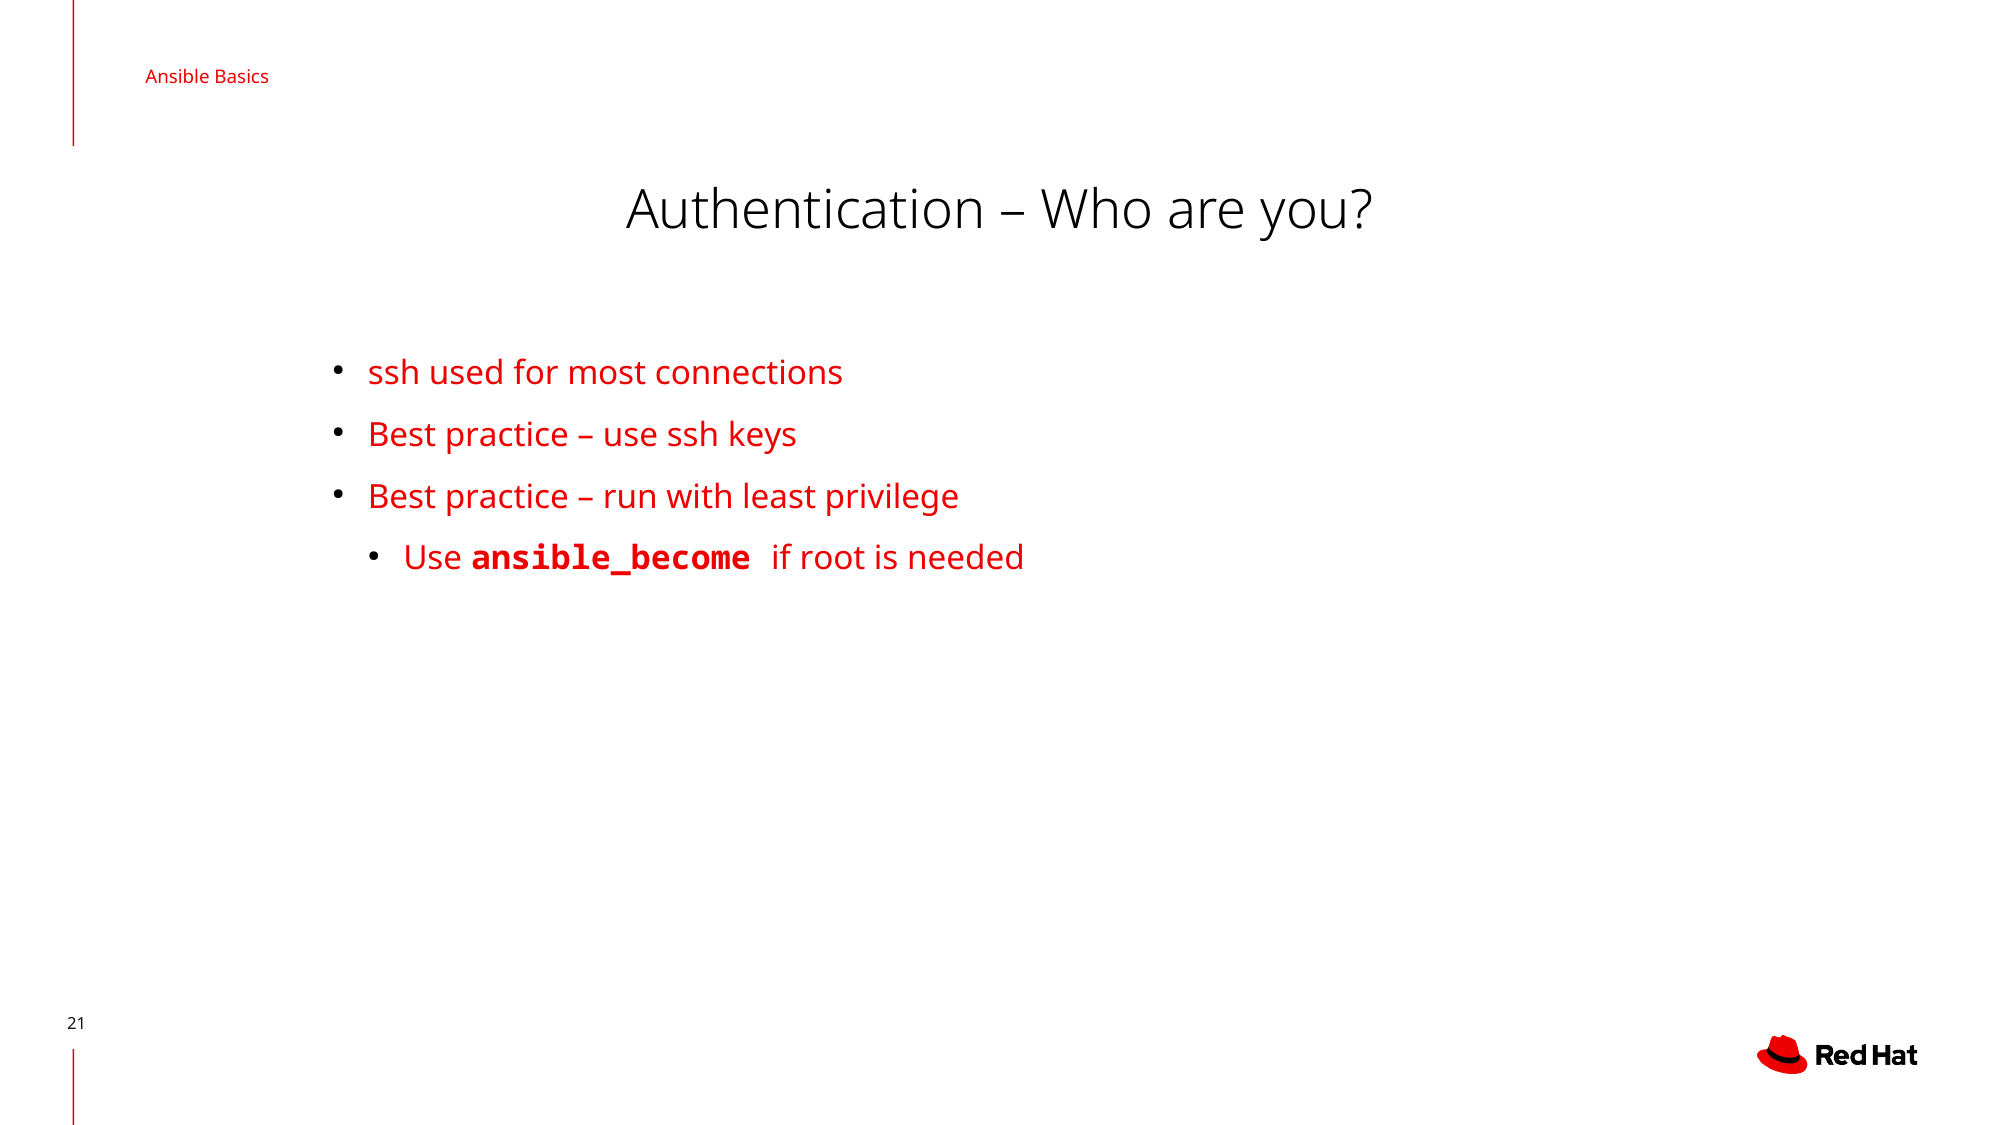

Ansible Basics
# Authentication – Who are you?
ssh used for most connections
Best practice – use ssh keys
Best practice – run with least privilege
Use ansible_become if root is needed
21